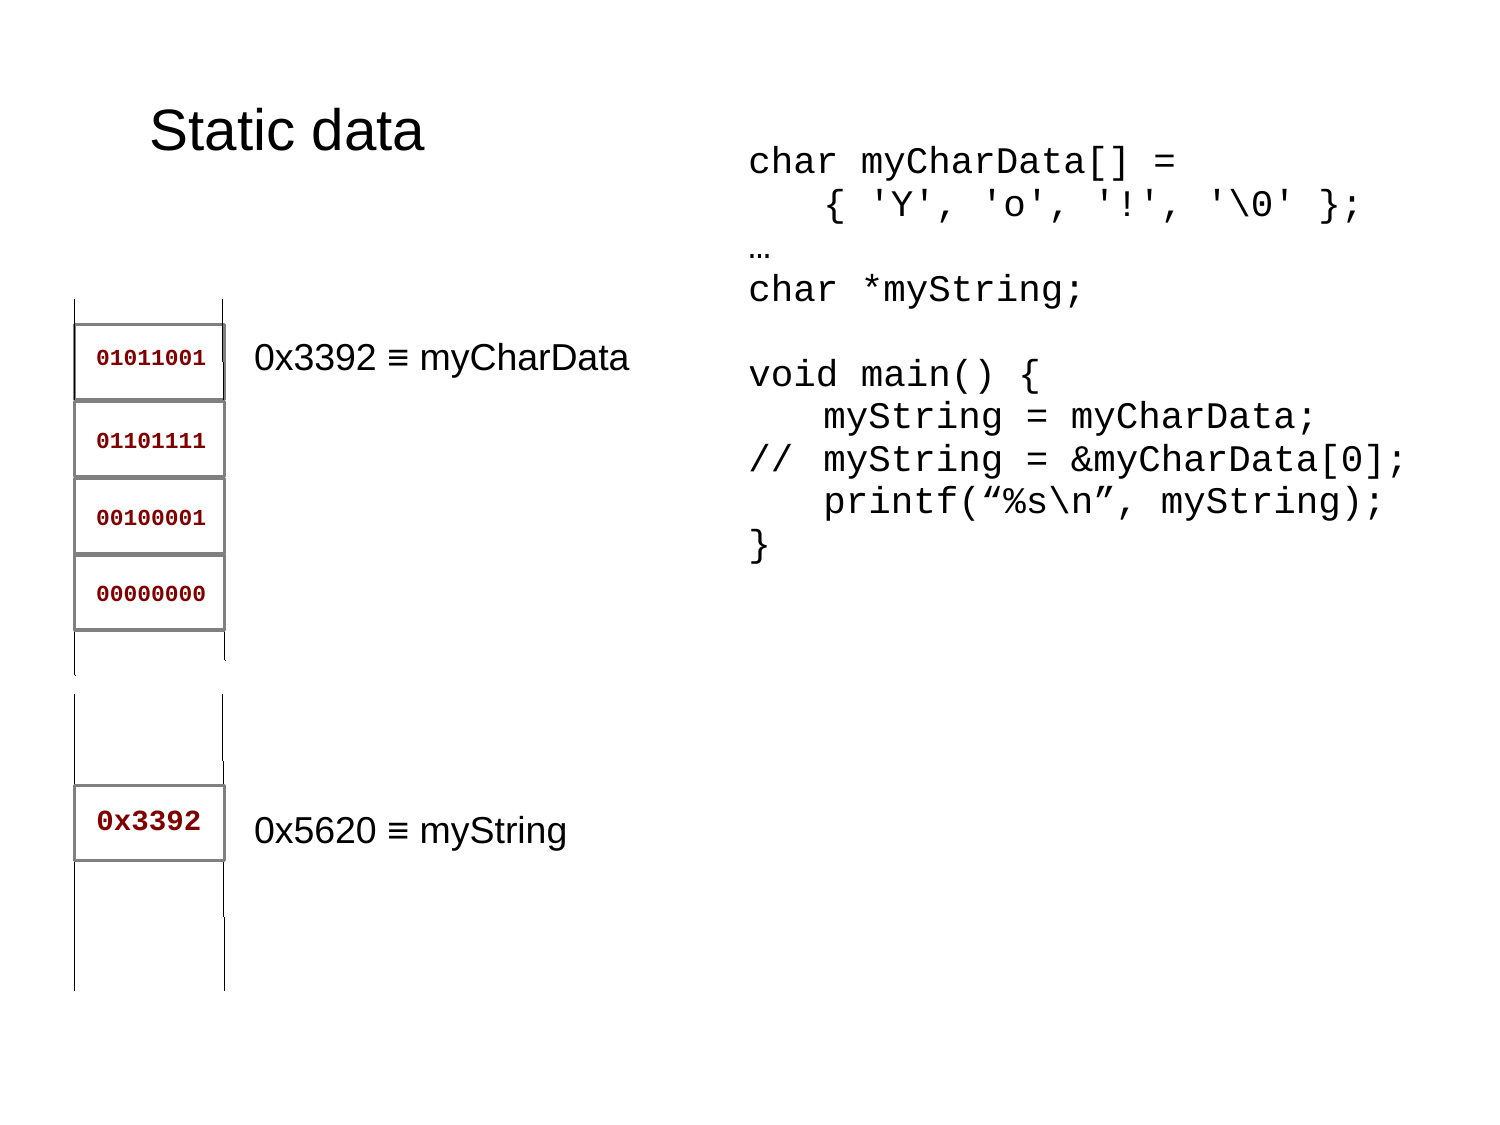

Static data
char myCharData[] =
	{ 'Y', 'o', '!', '\0' };
…
char *myString;
void main() {
	myString = myCharData;
//	myString = &myCharData[0];
	printf(“%s\n”, myString);
}
0x3392 ≡ myCharData
01011001
01101111
00100001
00000000
0x3392
0x5620 ≡ myString